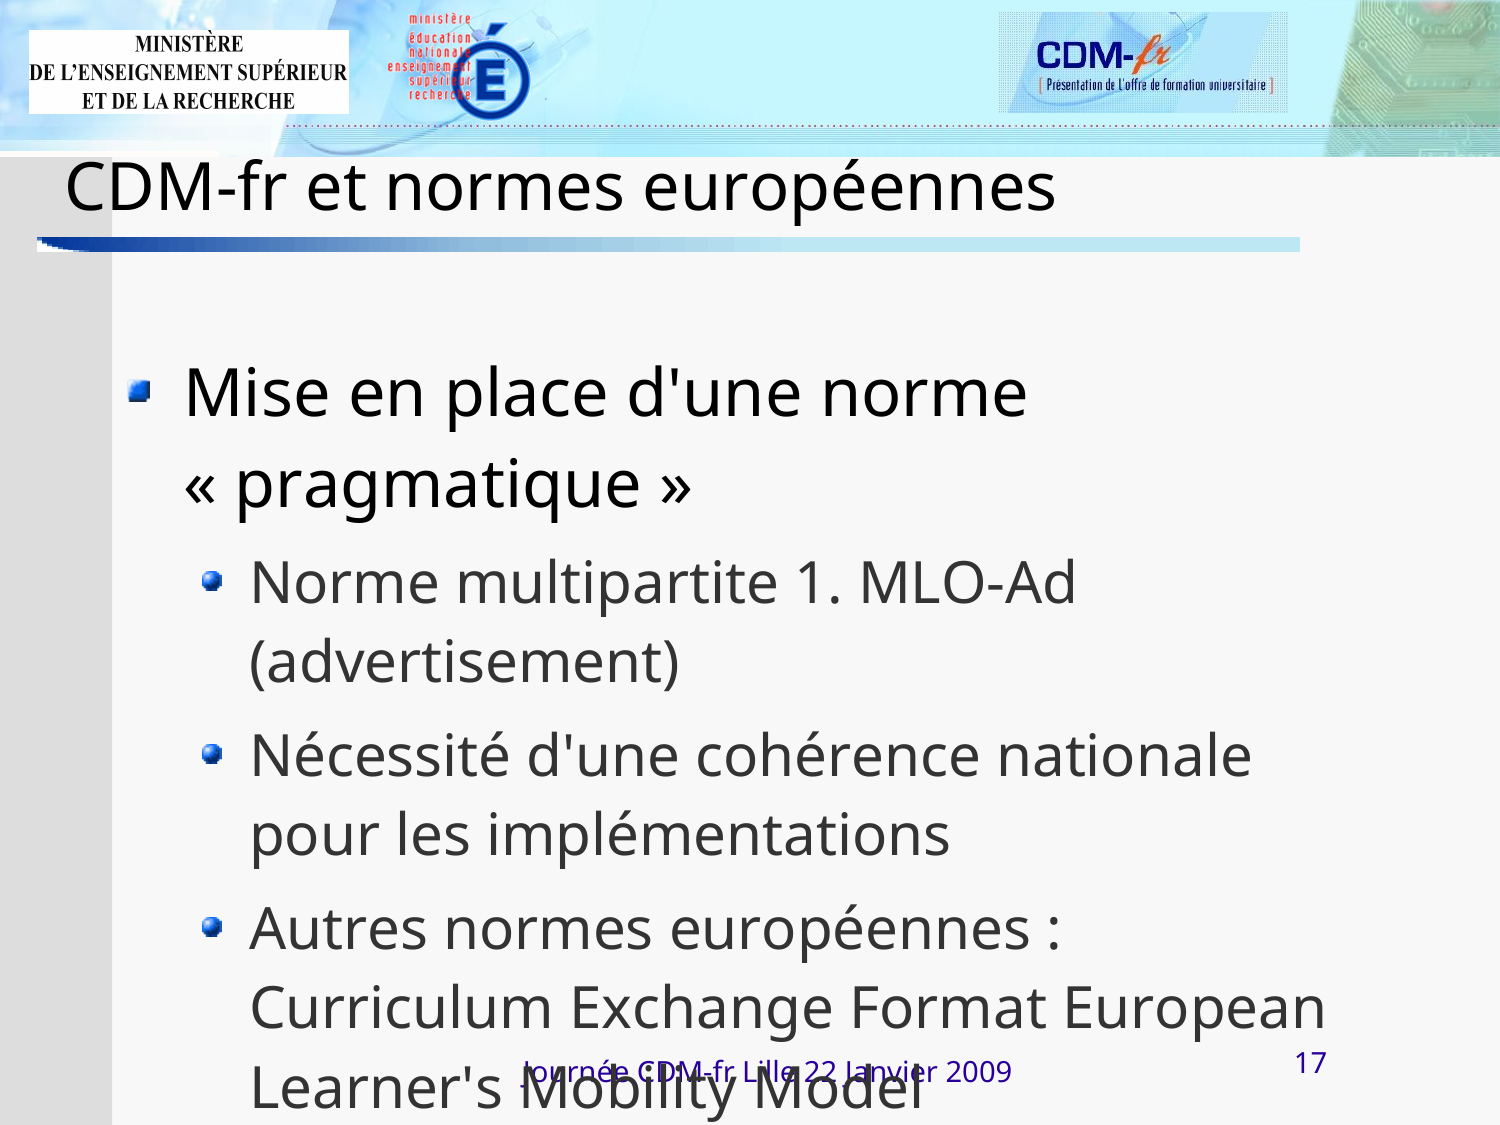

# CDM-fr et normes européennes
Mise en place d'une norme « pragmatique »
Norme multipartite 1. MLO-Ad (advertisement)
Nécessité d'une cohérence nationale pour les implémentations
Autres normes européennes : Curriculum Exchange Format European Learner's Mobility Model
Journée C2i-1, Paris 16 déc 2004
17